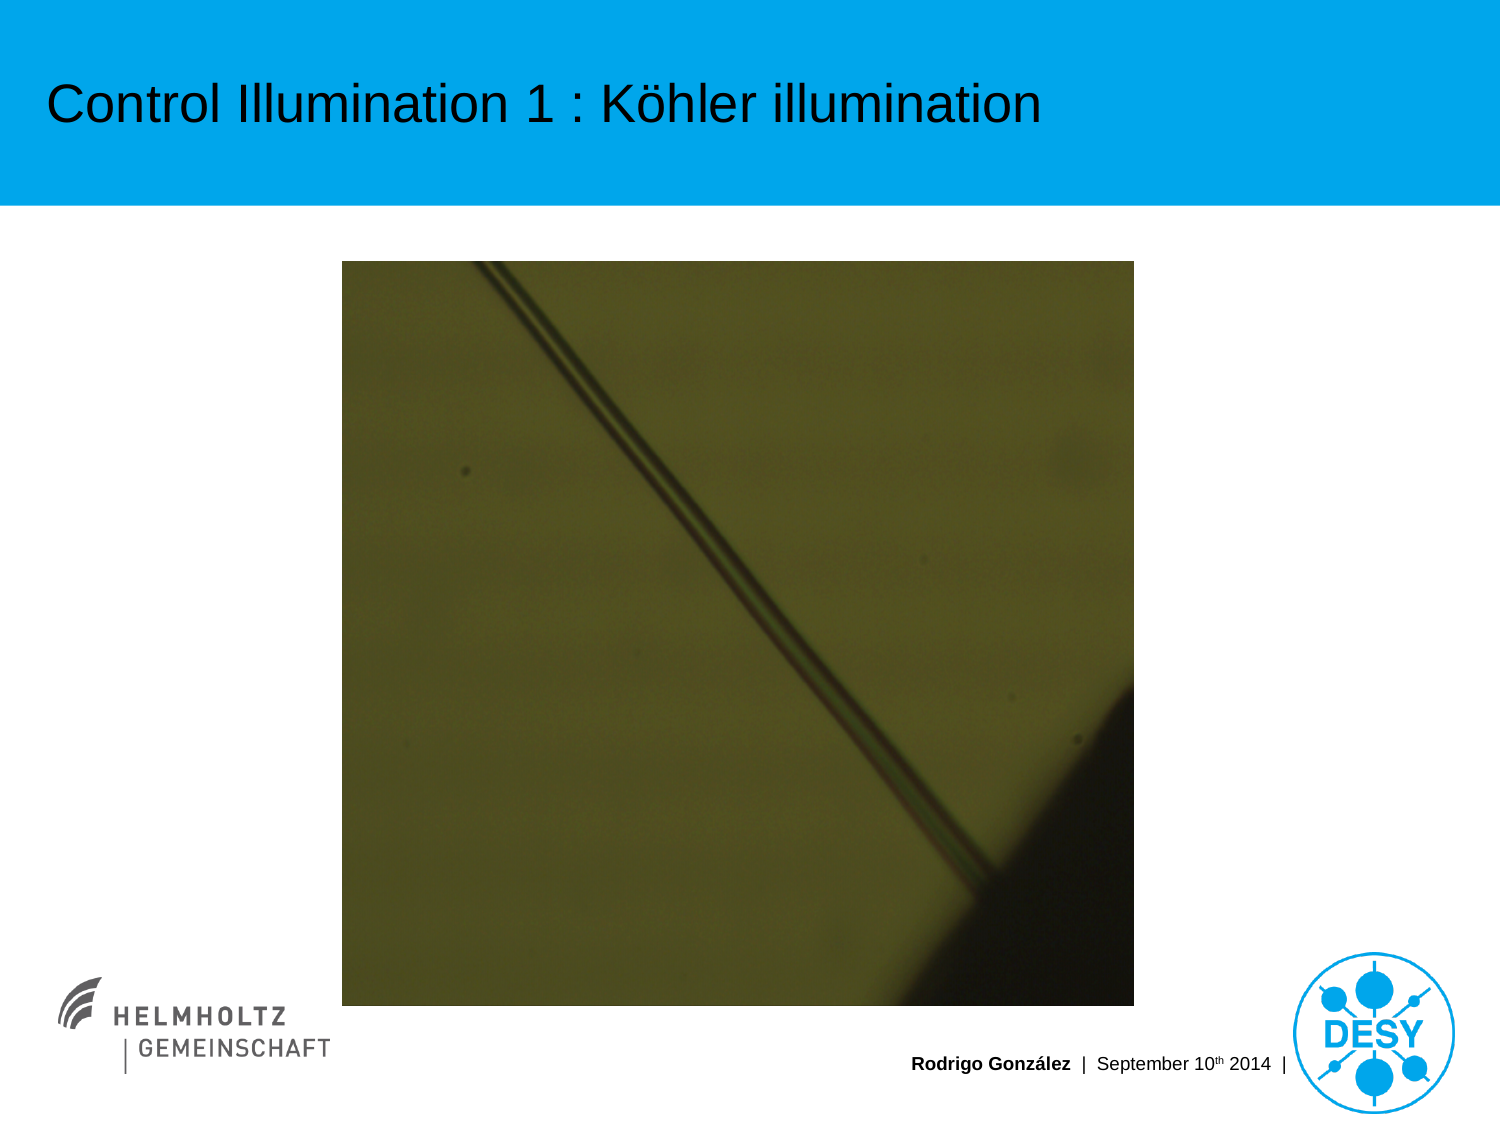

# Control Illumination 1 : Köhler illumination